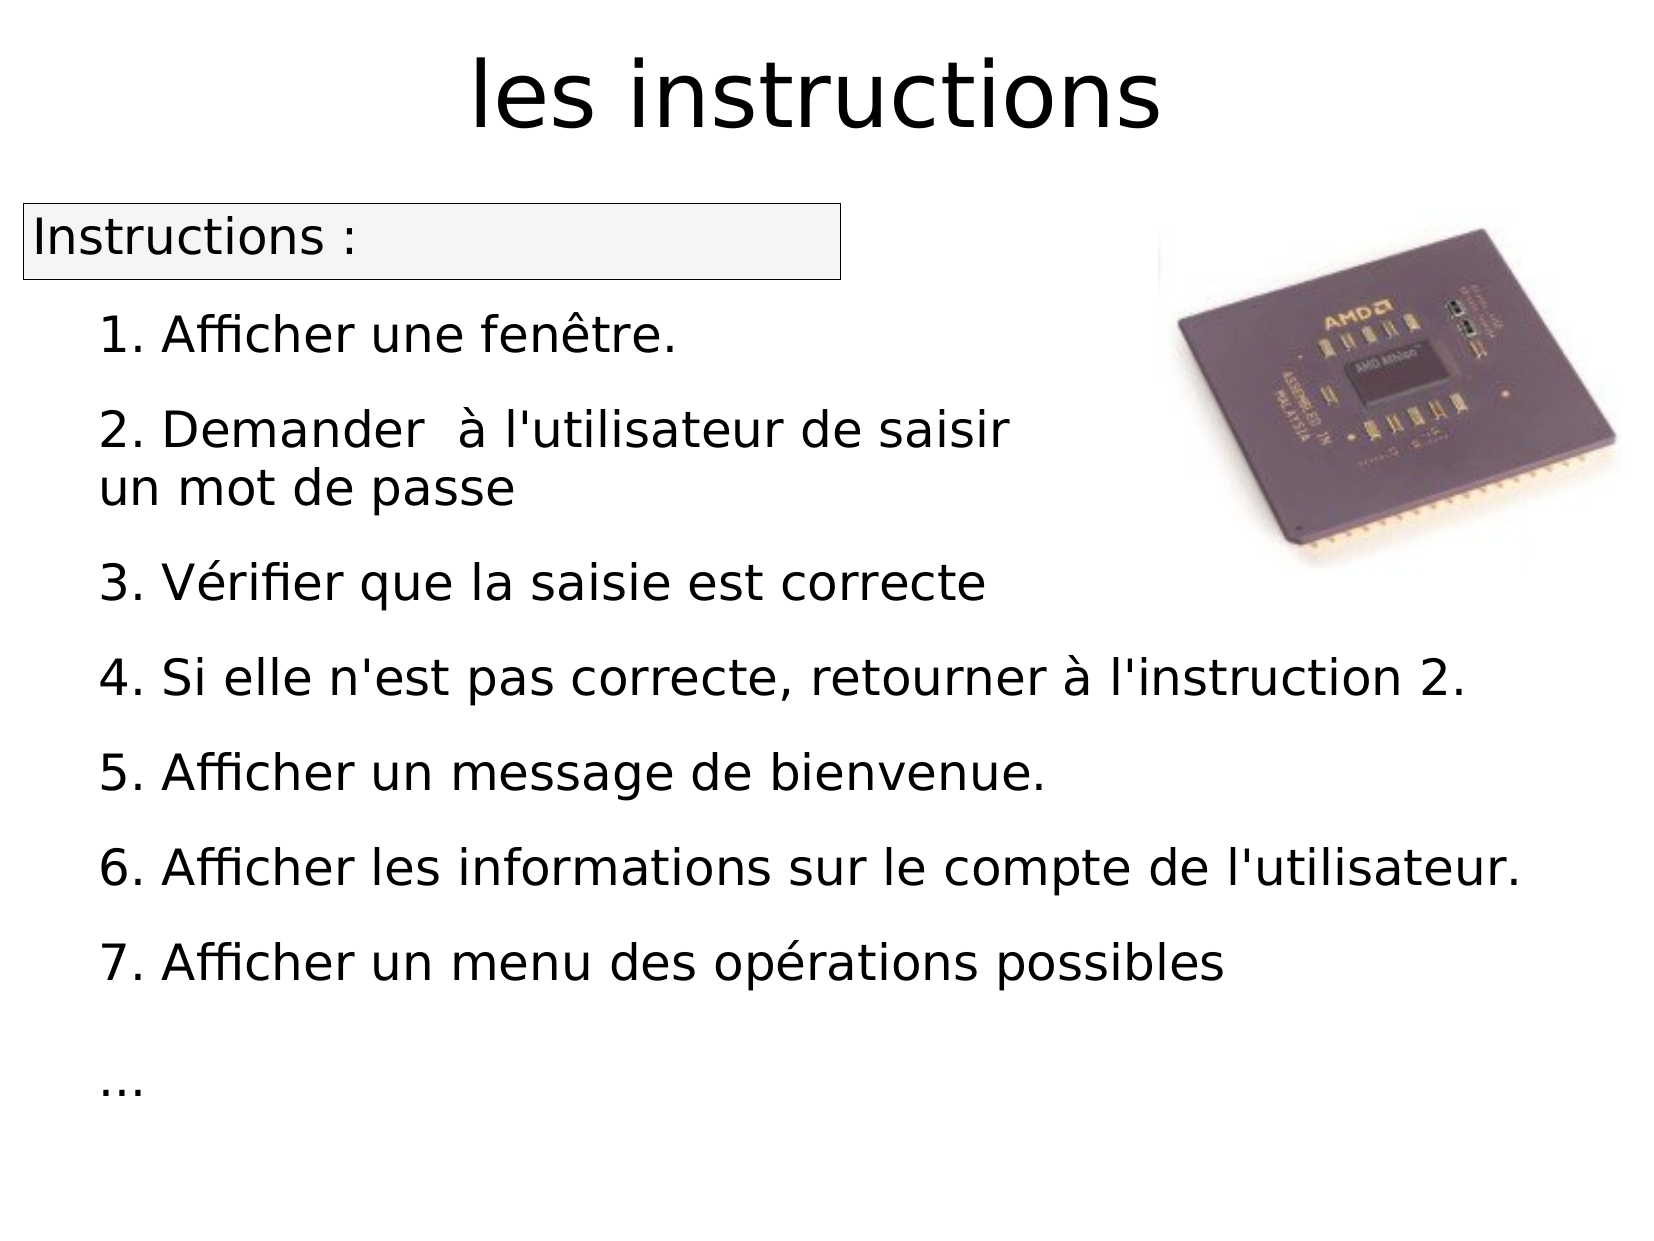

# les instructions
Instructions :
 Afficher une fenêtre.
 Demander à l'utilisateur de saisir
un mot de passe
 Vérifier que la saisie est correcte
 Si elle n'est pas correcte, retourner à l'instruction 2.
 Afficher un message de bienvenue.
 Afficher les informations sur le compte de l'utilisateur.
 Afficher un menu des opérations possibles
...